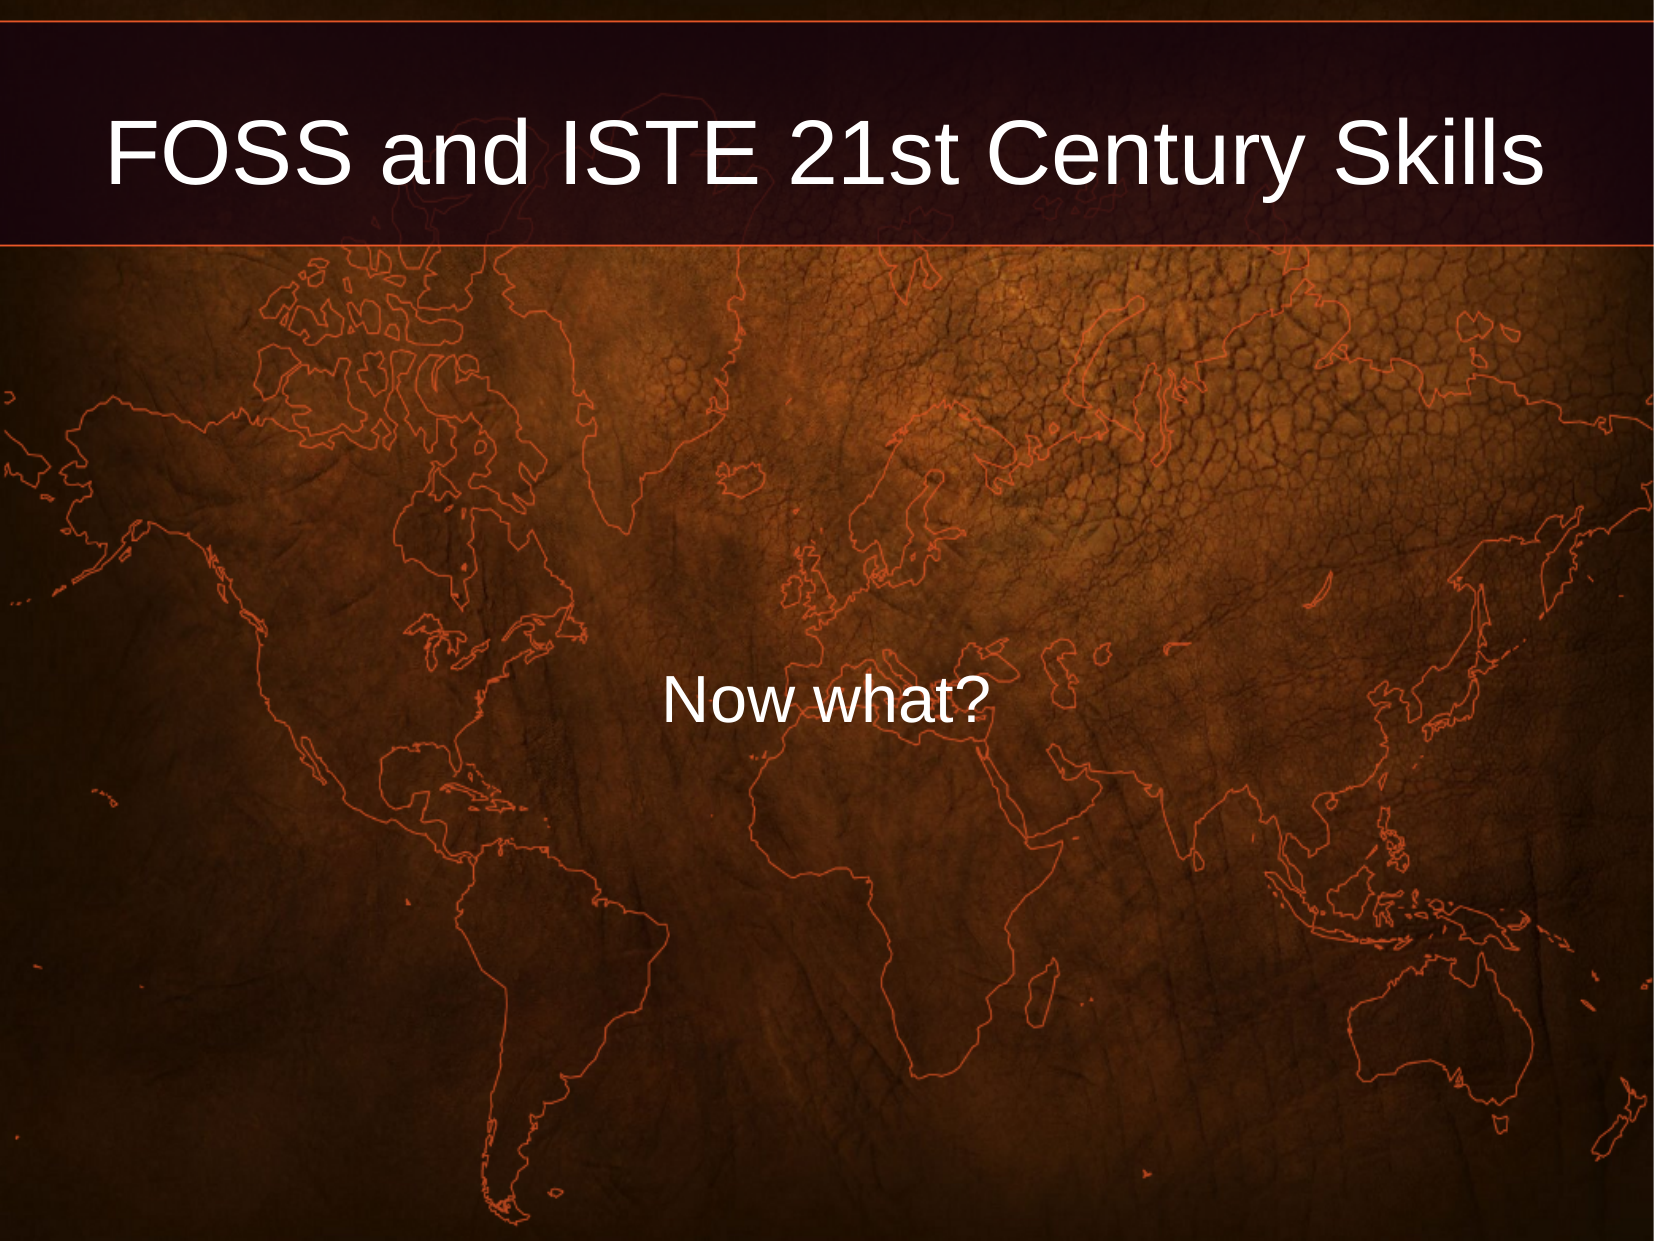

# FOSS and ISTE 21st Century Skills
Now what?